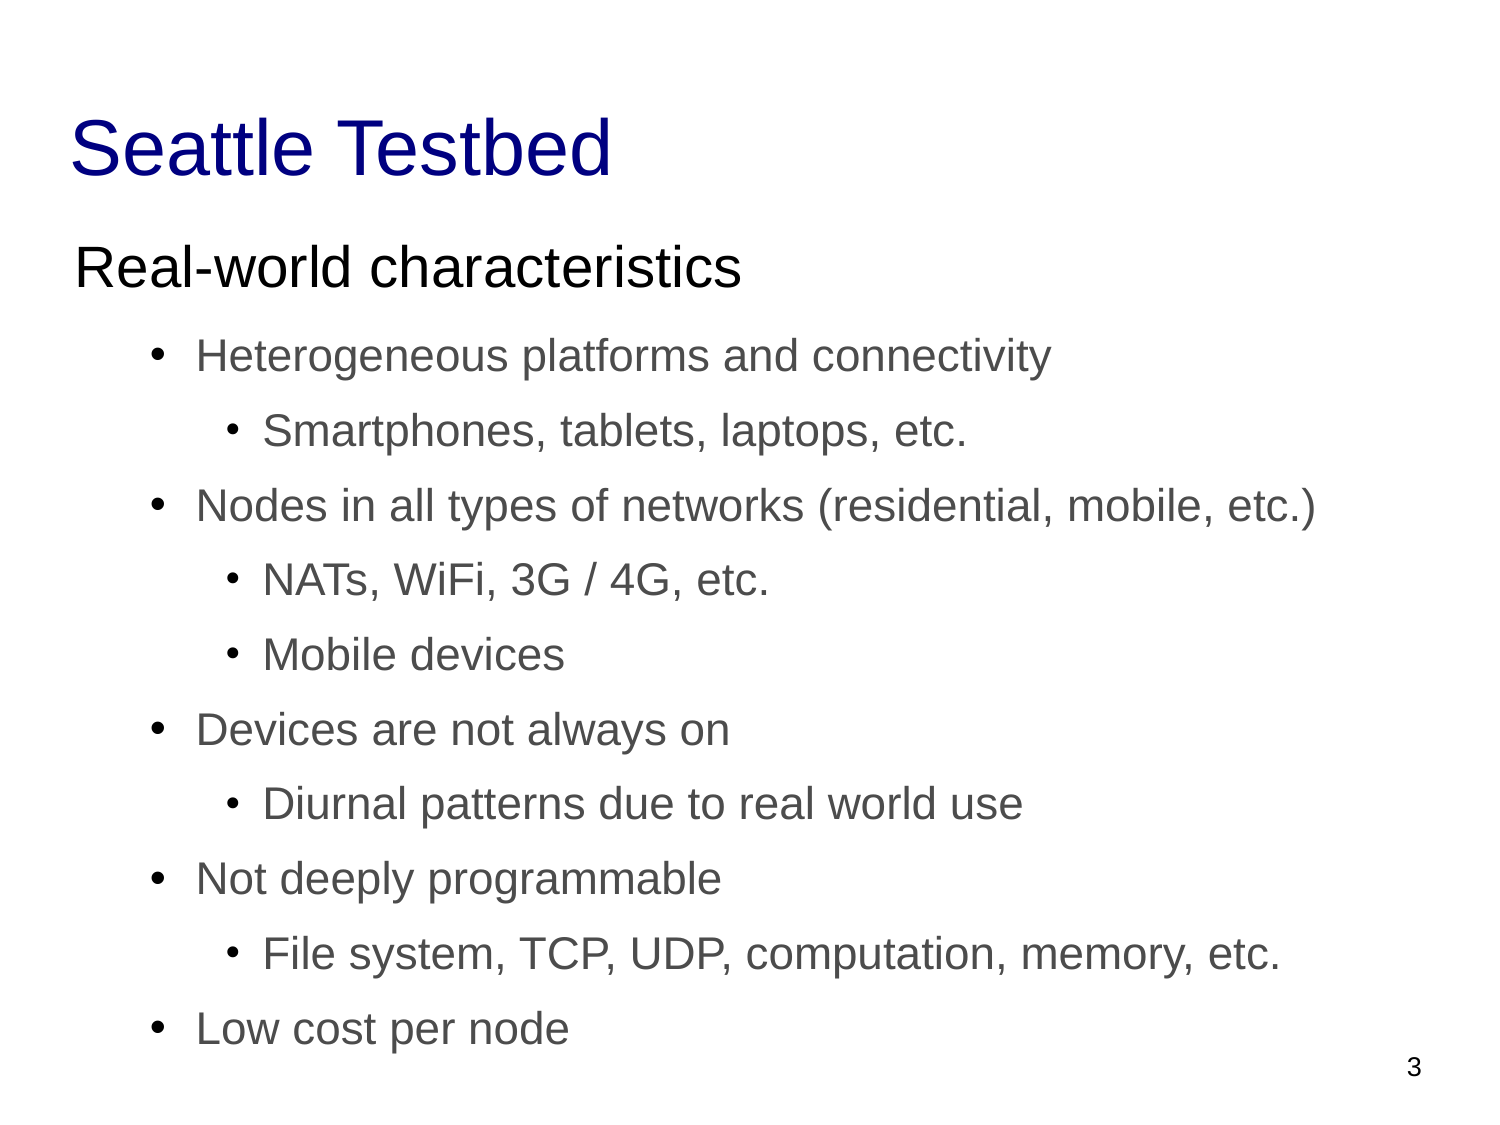

Seattle Testbed
Real-world characteristics
Heterogeneous platforms and connectivity
Smartphones, tablets, laptops, etc.
Nodes in all types of networks (residential, mobile, etc.)
NATs, WiFi, 3G / 4G, etc.
Mobile devices
Devices are not always on
Diurnal patterns due to real world use
Not deeply programmable
File system, TCP, UDP, computation, memory, etc.
Low cost per node